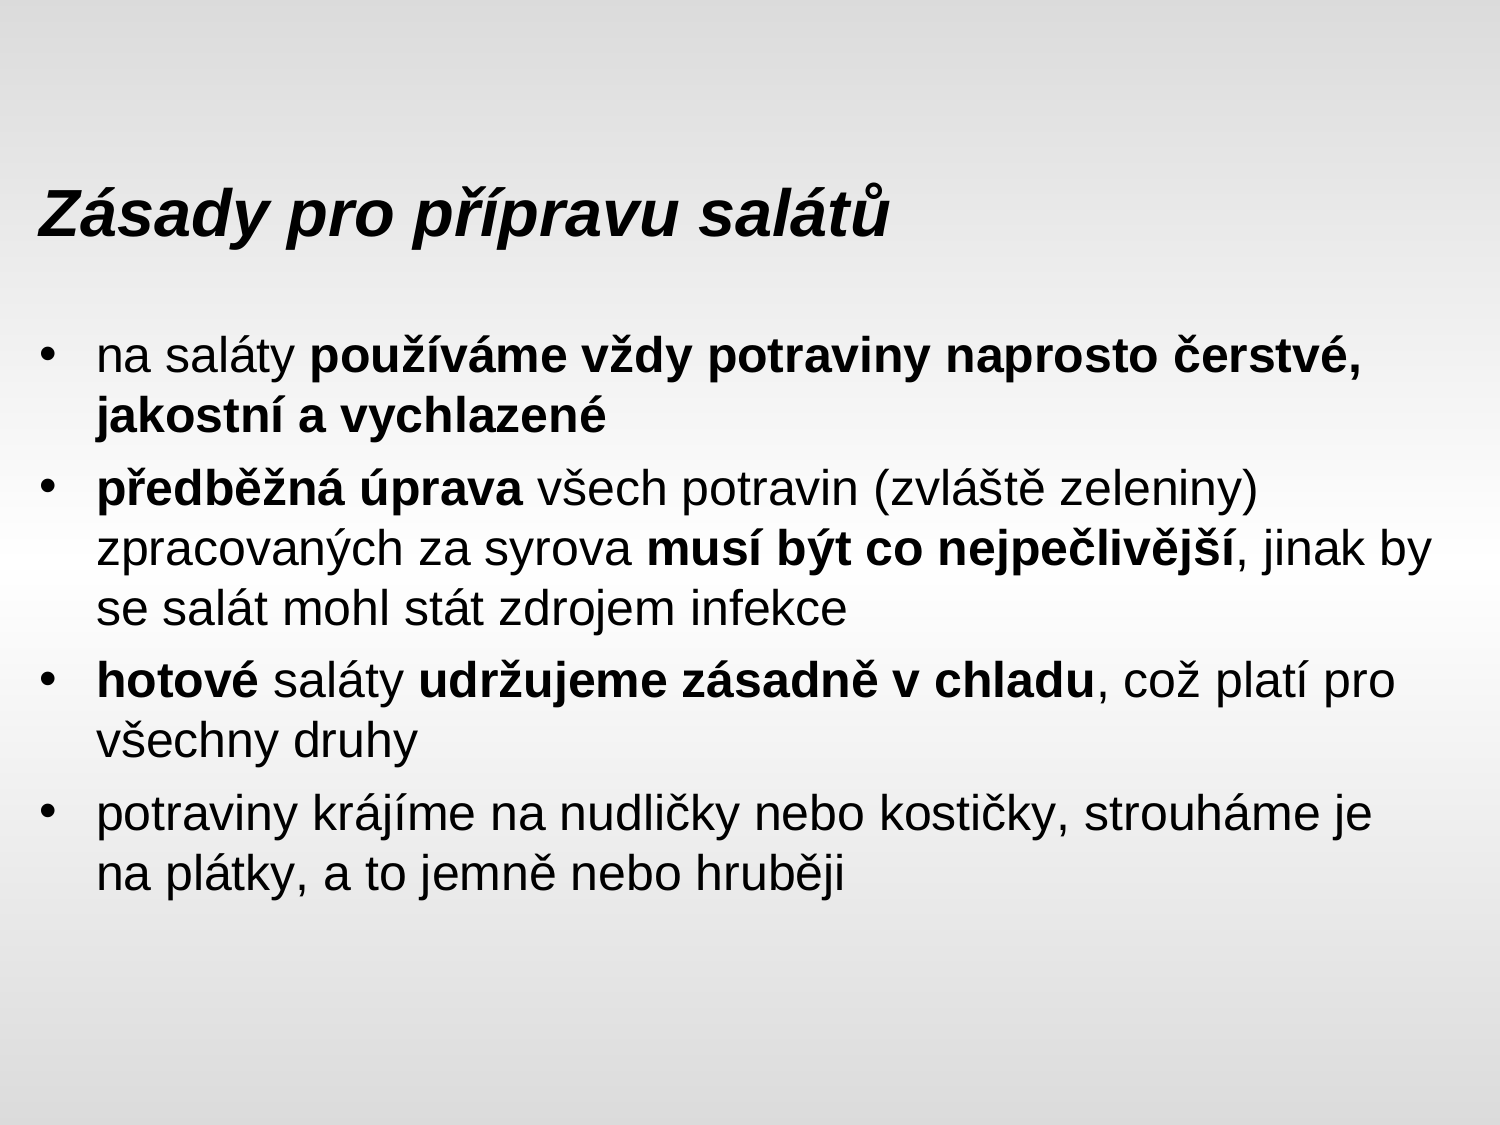

# Zásady pro přípravu salátů
na saláty používáme vždy potraviny naprosto čerstvé, jakostní a vychlazené
předběžná úprava všech potravin (zvláště zeleniny) zpracovaných za syrova musí být co nejpečlivější, jinak by se salát mohl stát zdrojem infekce
hotové saláty udržujeme zásadně v chladu, což platí pro všechny druhy
potraviny krájíme na nudličky nebo kostičky, strouháme je na plátky, a to jemně nebo hruběji